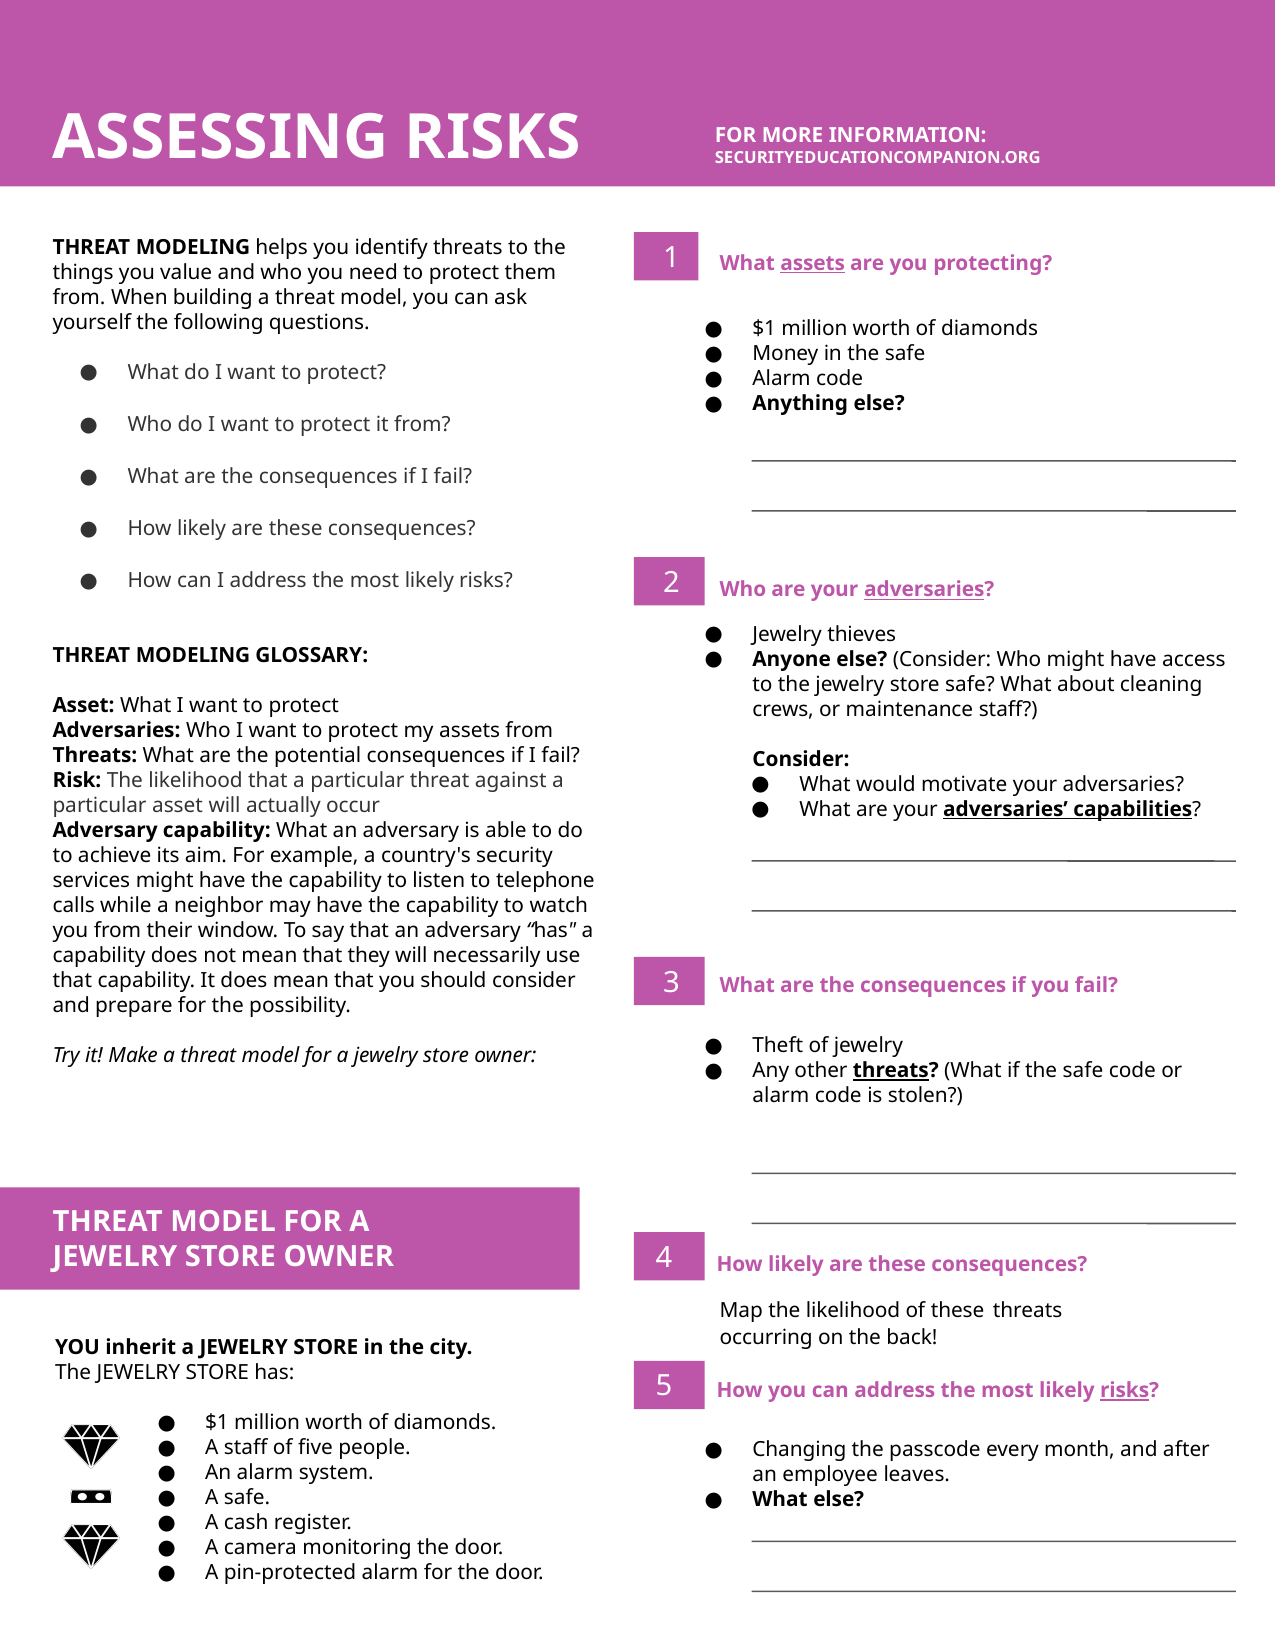

ASSESSING RISKS
FOR MORE INFORMATION:
SECURITYEDUCATIONCOMPANION.ORG
THREAT MODELING helps you identify threats to the things you value and who you need to protect them from. When building a threat model, you can ask yourself the following questions.
What do I want to protect?
Who do I want to protect it from?
What are the consequences if I fail?
How likely are these consequences?
How can I address the most likely risks?
THREAT MODELING GLOSSARY:
Asset: What I want to protect
Adversaries: Who I want to protect my assets from
Threats: What are the potential consequences if I fail?
Risk: The likelihood that a particular threat against a particular asset will actually occur
Adversary capability: What an adversary is able to do to achieve its aim. For example, a country's security services might have the capability to listen to telephone calls while a neighbor may have the capability to watch you from their window. To say that an adversary “has" a capability does not mean that they will necessarily use that capability. It does mean that you should consider and prepare for the possibility.
Try it! Make a threat model for a jewelry store owner:
 1
What assets are you protecting?
$1 million worth of diamonds
Money in the safe
Alarm code
Anything else?
 2
Who are your adversaries?
Jewelry thieves
Anyone else? (Consider: Who might have access to the jewelry store safe? What about cleaning crews, or maintenance staff?)
Consider:
What would motivate your adversaries?
What are your adversaries’ capabilities?
 3
What are the consequences if you fail?
Theft of jewelry
Any other threats? (What if the safe code or alarm code is stolen?)
 THREAT MODEL FOR A
 JEWELRY STORE OWNER
4
How likely are these consequences?
 4
Map the likelihood of these threats occurring on the back!
YOU inherit a JEWELRY STORE in the city.
The JEWELRY STORE has:
$1 million worth of diamonds.
A staff of five people.
An alarm system.
A safe.
A cash register.
A camera monitoring the door.
A pin-protected alarm for the door.
5
How you can address the most likely risks?
Changing the passcode every month, and after an employee leaves.
What else?